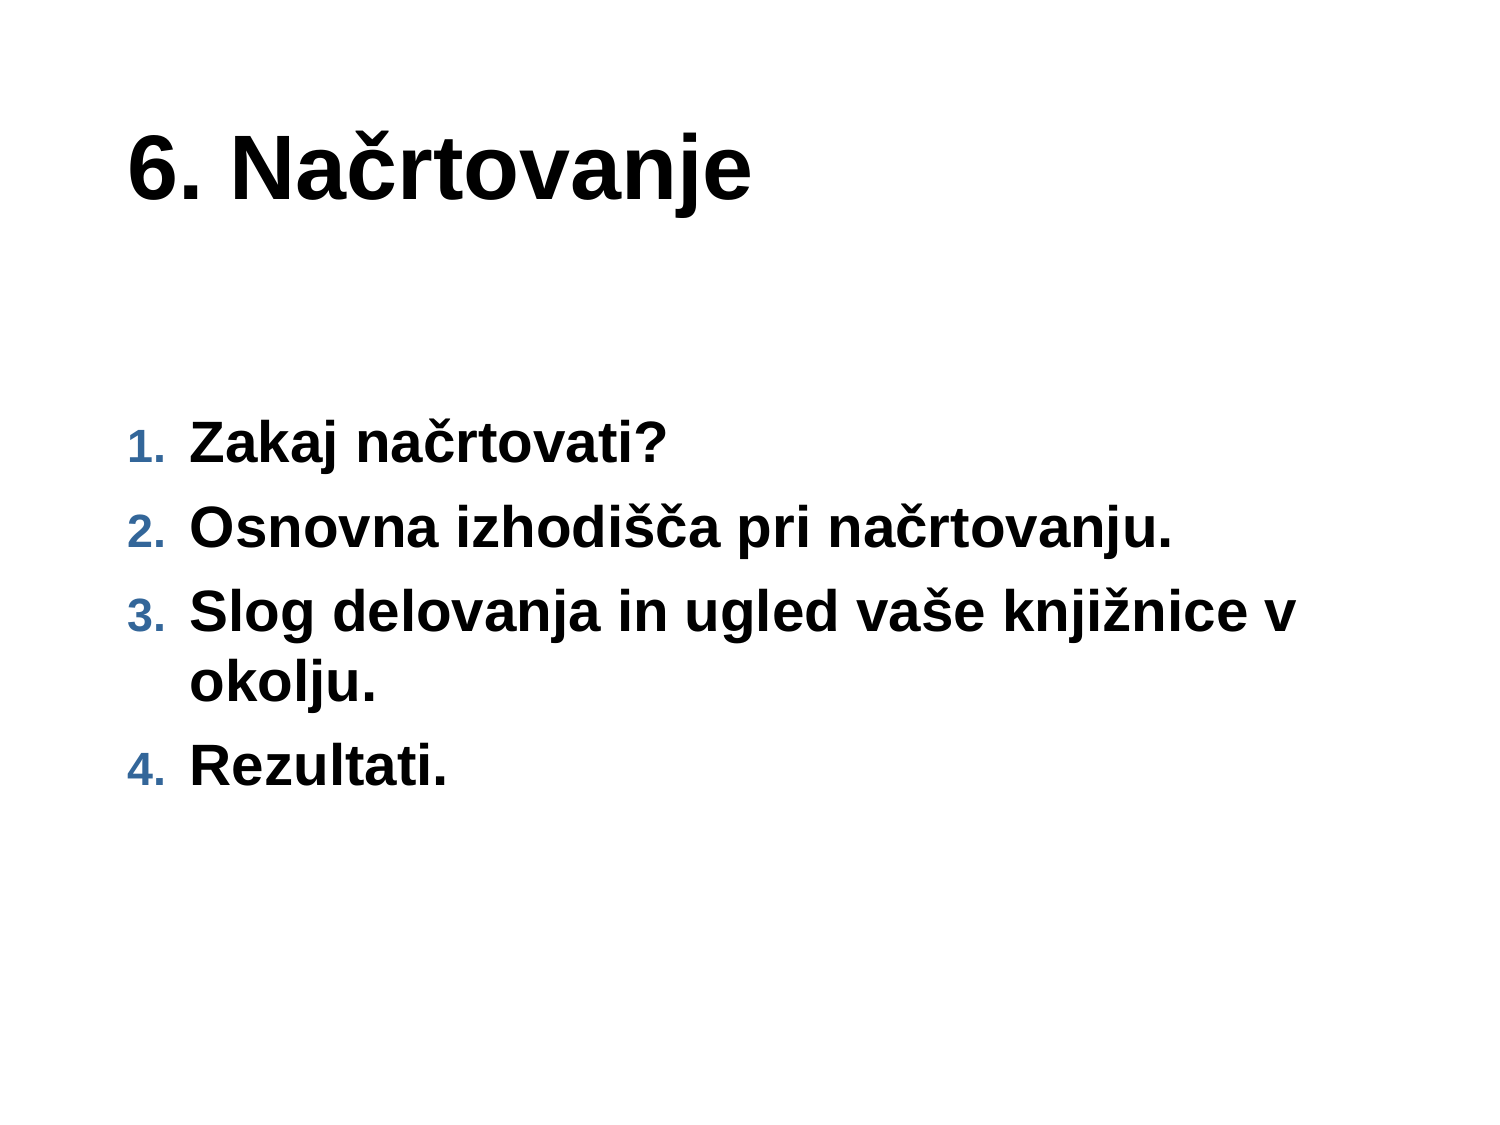

# 6. Načrtovanje
Zakaj načrtovati?
Osnovna izhodišča pri načrtovanju.
Slog delovanja in ugled vaše knjižnice v okolju.
Rezultati.